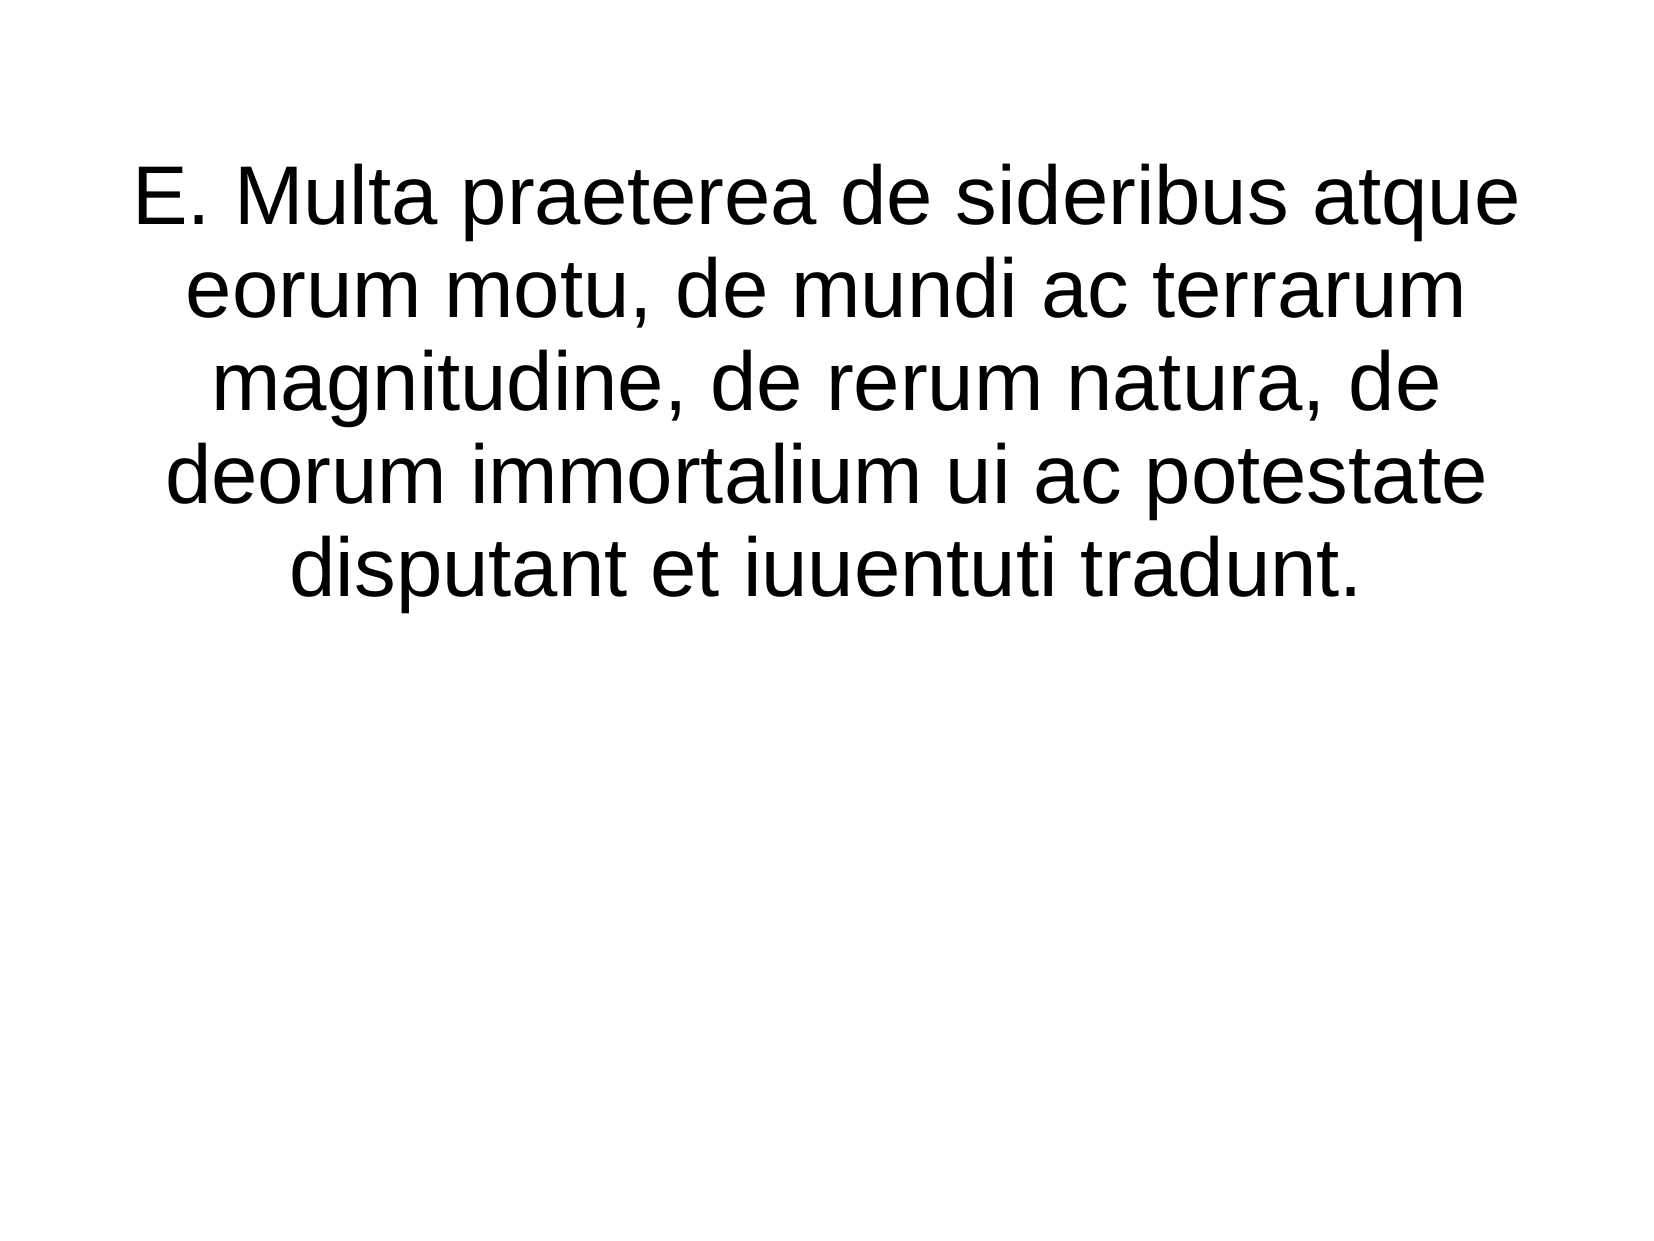

# E. Multa praeterea de sideribus atque eorum motu, de mundi ac terrarum magnitudine, de rerum natura, de deorum immortalium ui ac potestate disputant et iuuentuti tradunt.